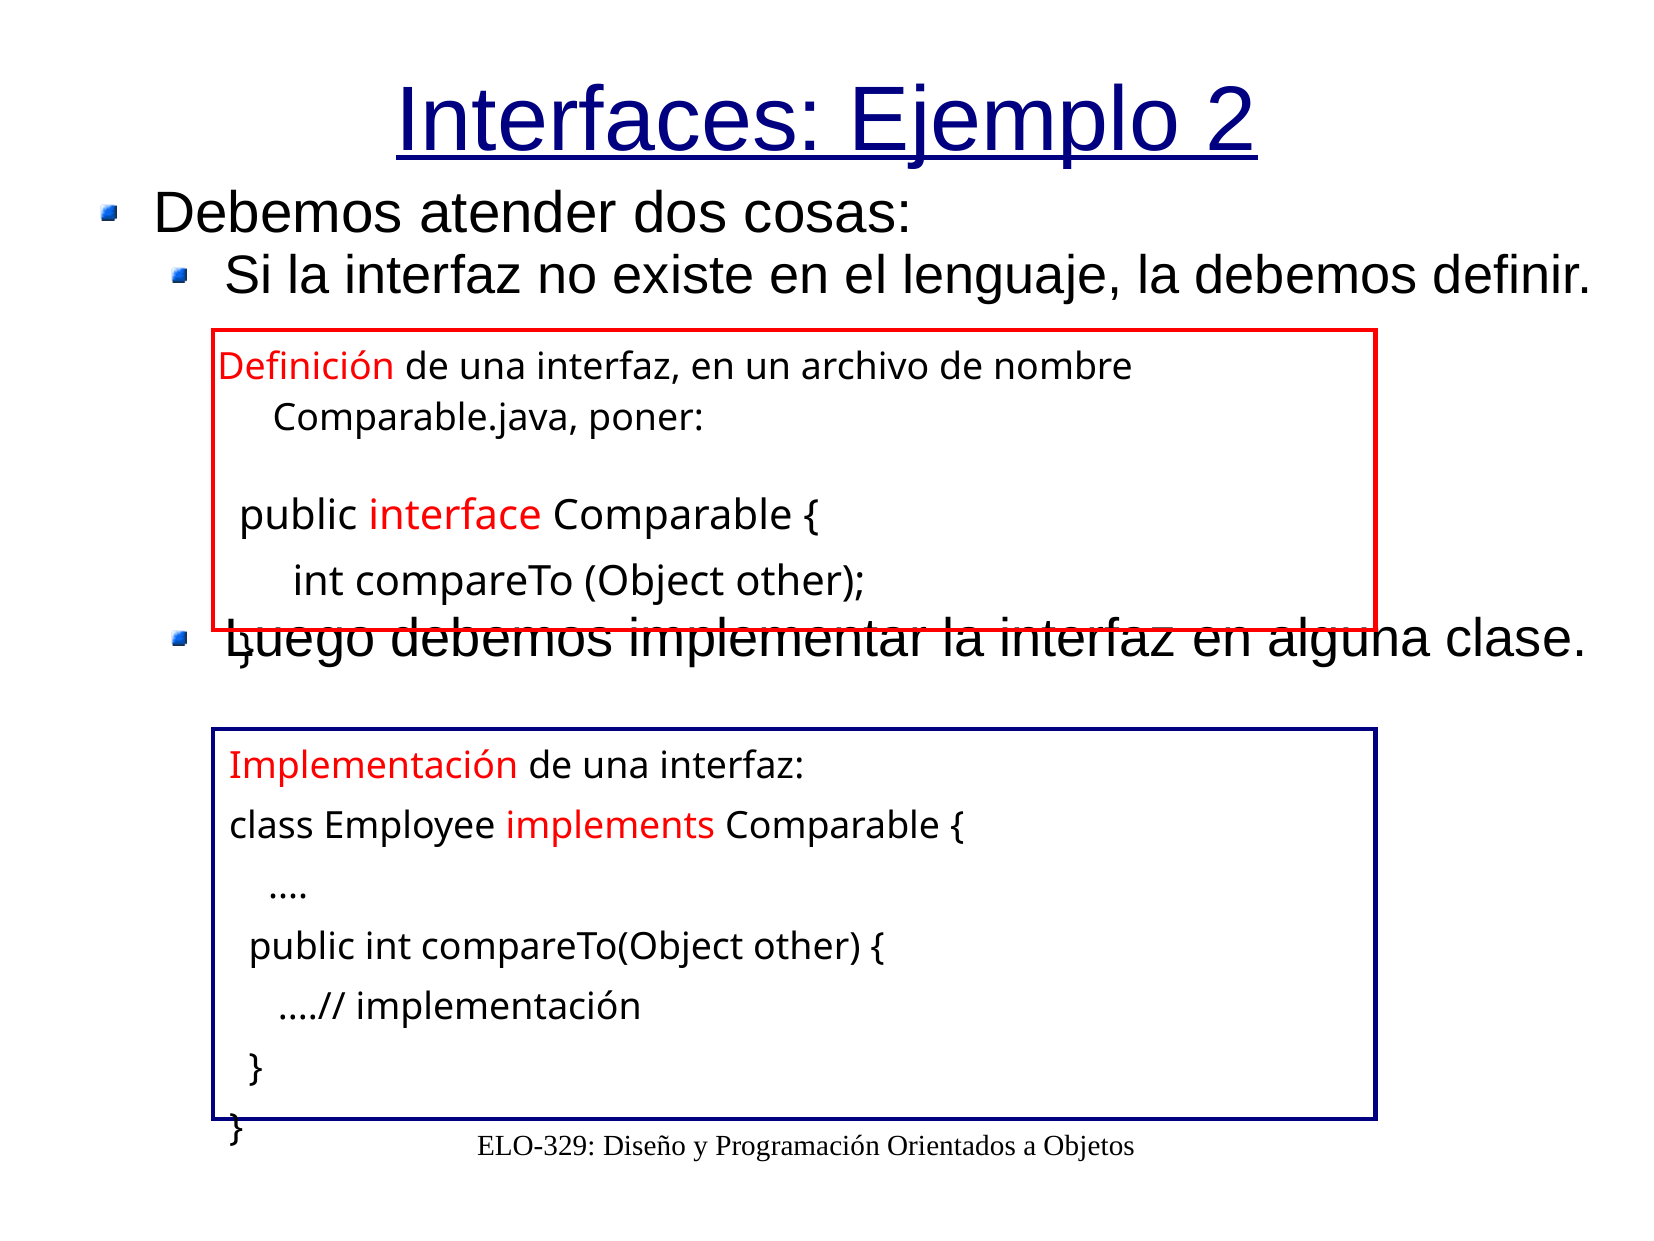

# Interfaces: Ejemplo 2
Debemos atender dos cosas:
Si la interfaz no existe en el lenguaje, la debemos definir.
Luego debemos implementar la interfaz en alguna clase.
Definición de una interfaz, en un archivo de nombre Comparable.java, poner:
 public interface Comparable {
 int compareTo (Object other);
 }
Implementación de una interfaz:
class Employee implements Comparable {
 ....
 public int compareTo(Object other) {
 ....// implementación
 }
}